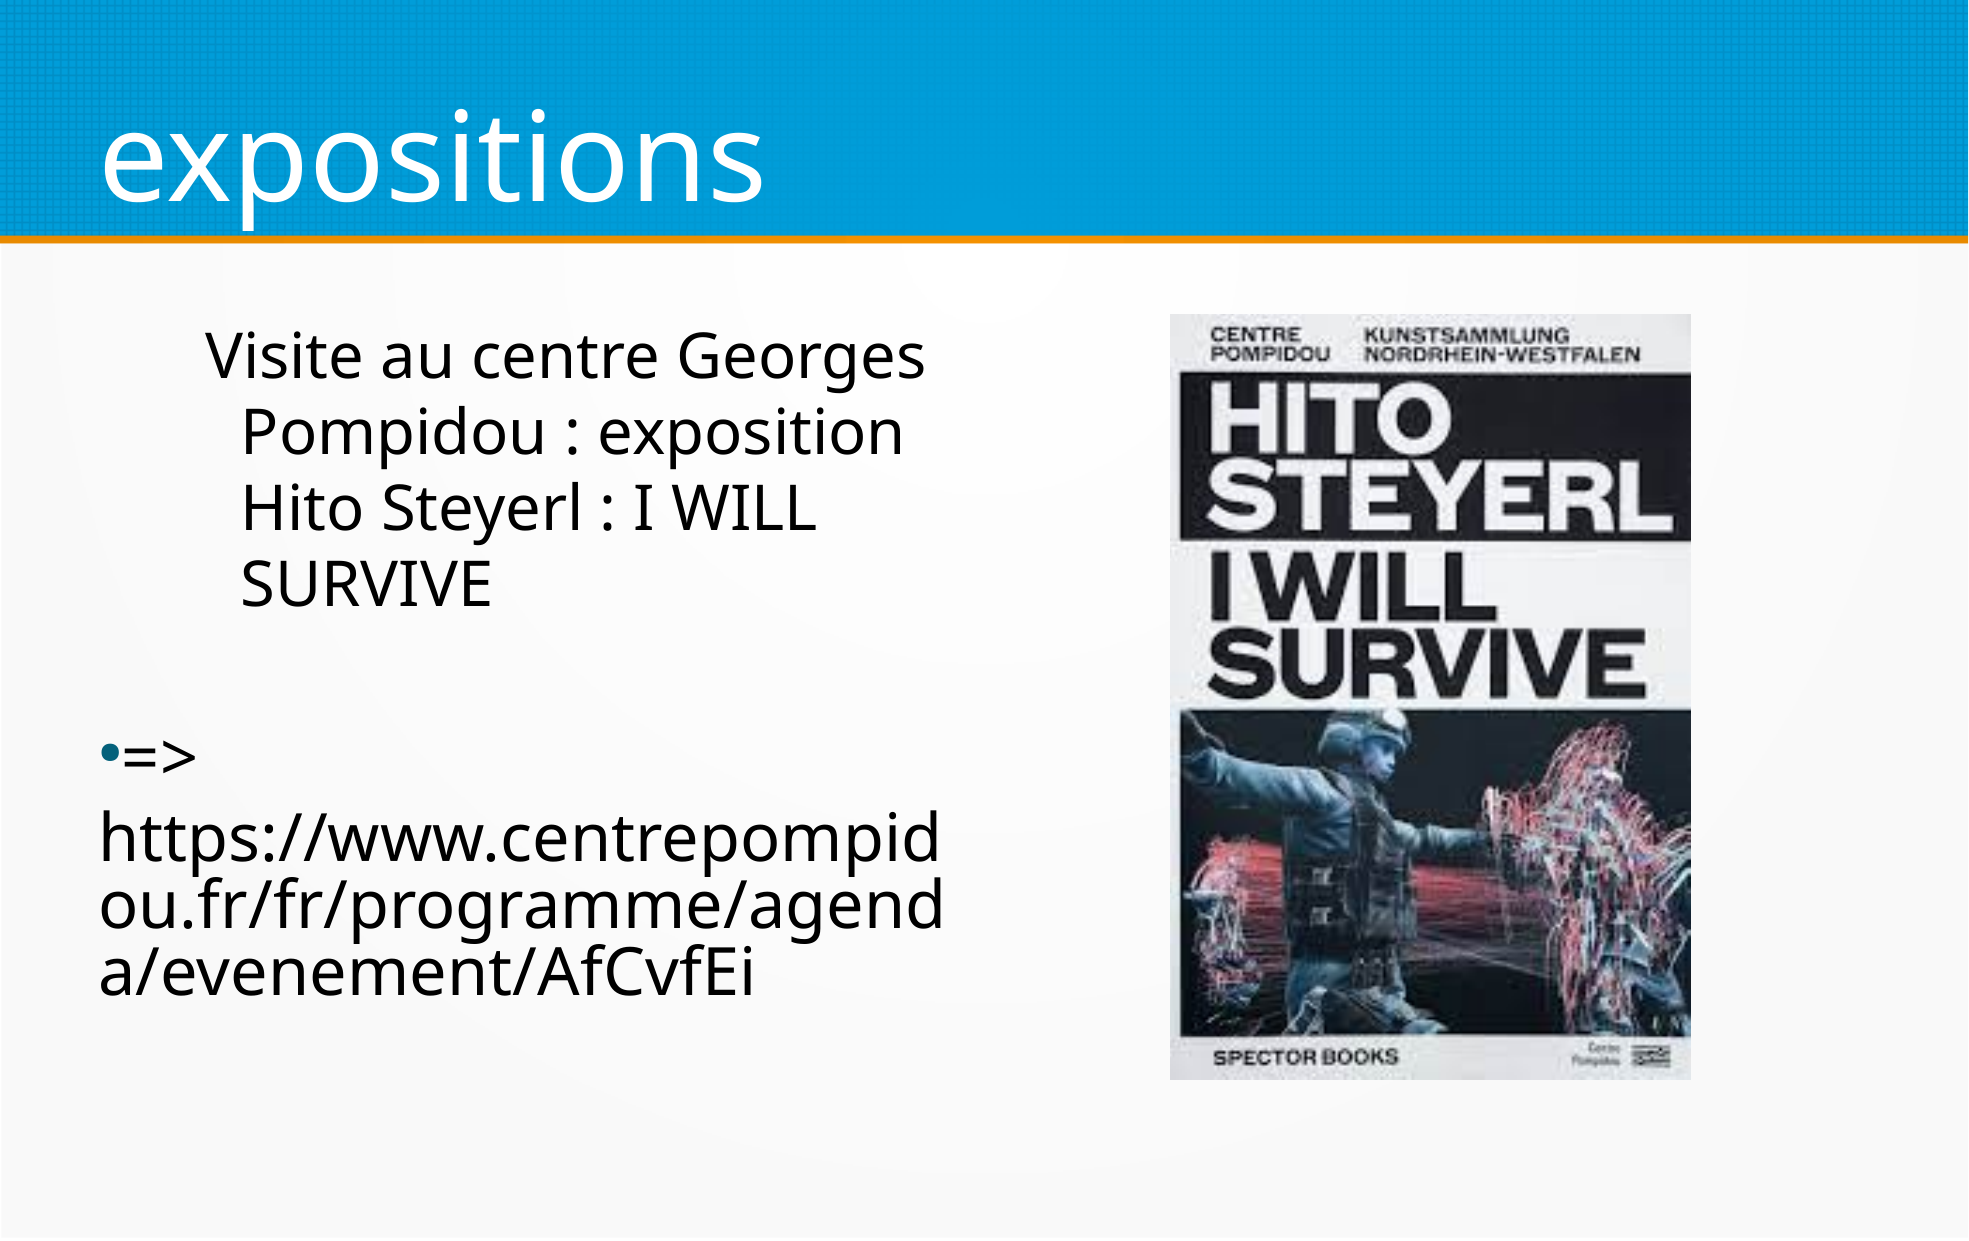

# expositions
Visite au centre Georges Pompidou : exposition Hito Steyerl : I WILL SURVIVE
=> https://www.centrepompidou.fr/fr/programme/agenda/evenement/AfCvfEi